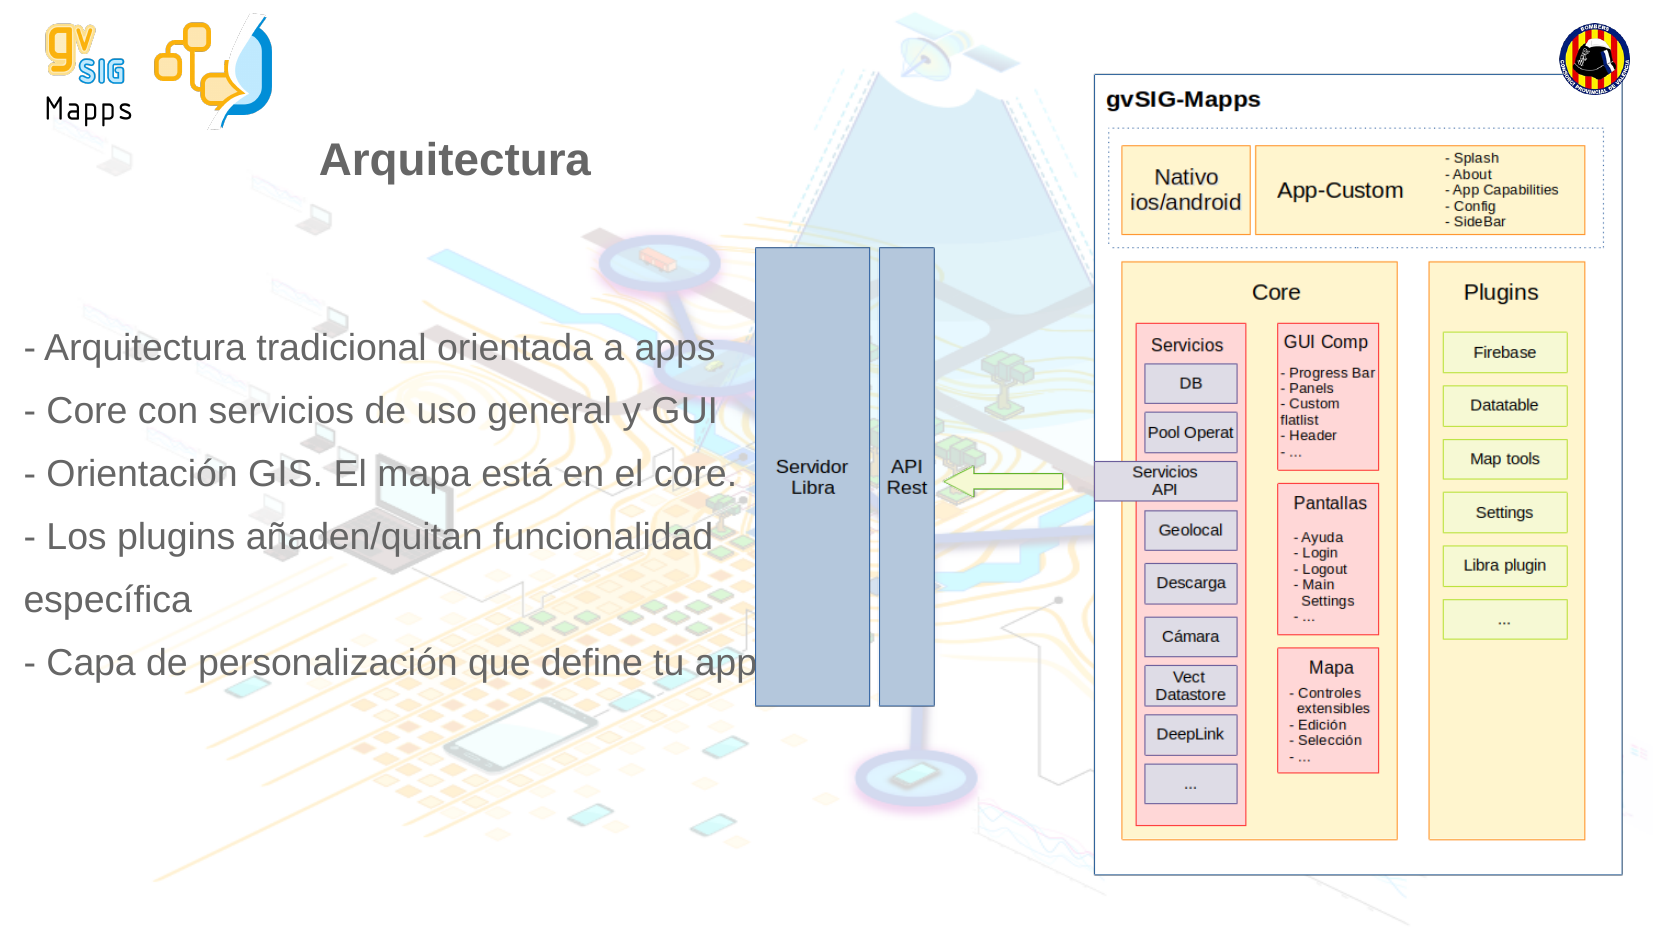

# Arquitectura
- Arquitectura tradicional orientada a apps
- Core con servicios de uso general y GUI
- Orientación GIS. El mapa está en el core.
- Los plugins añaden/quitan funcionalidad específica
- Capa de personalización que define tu app